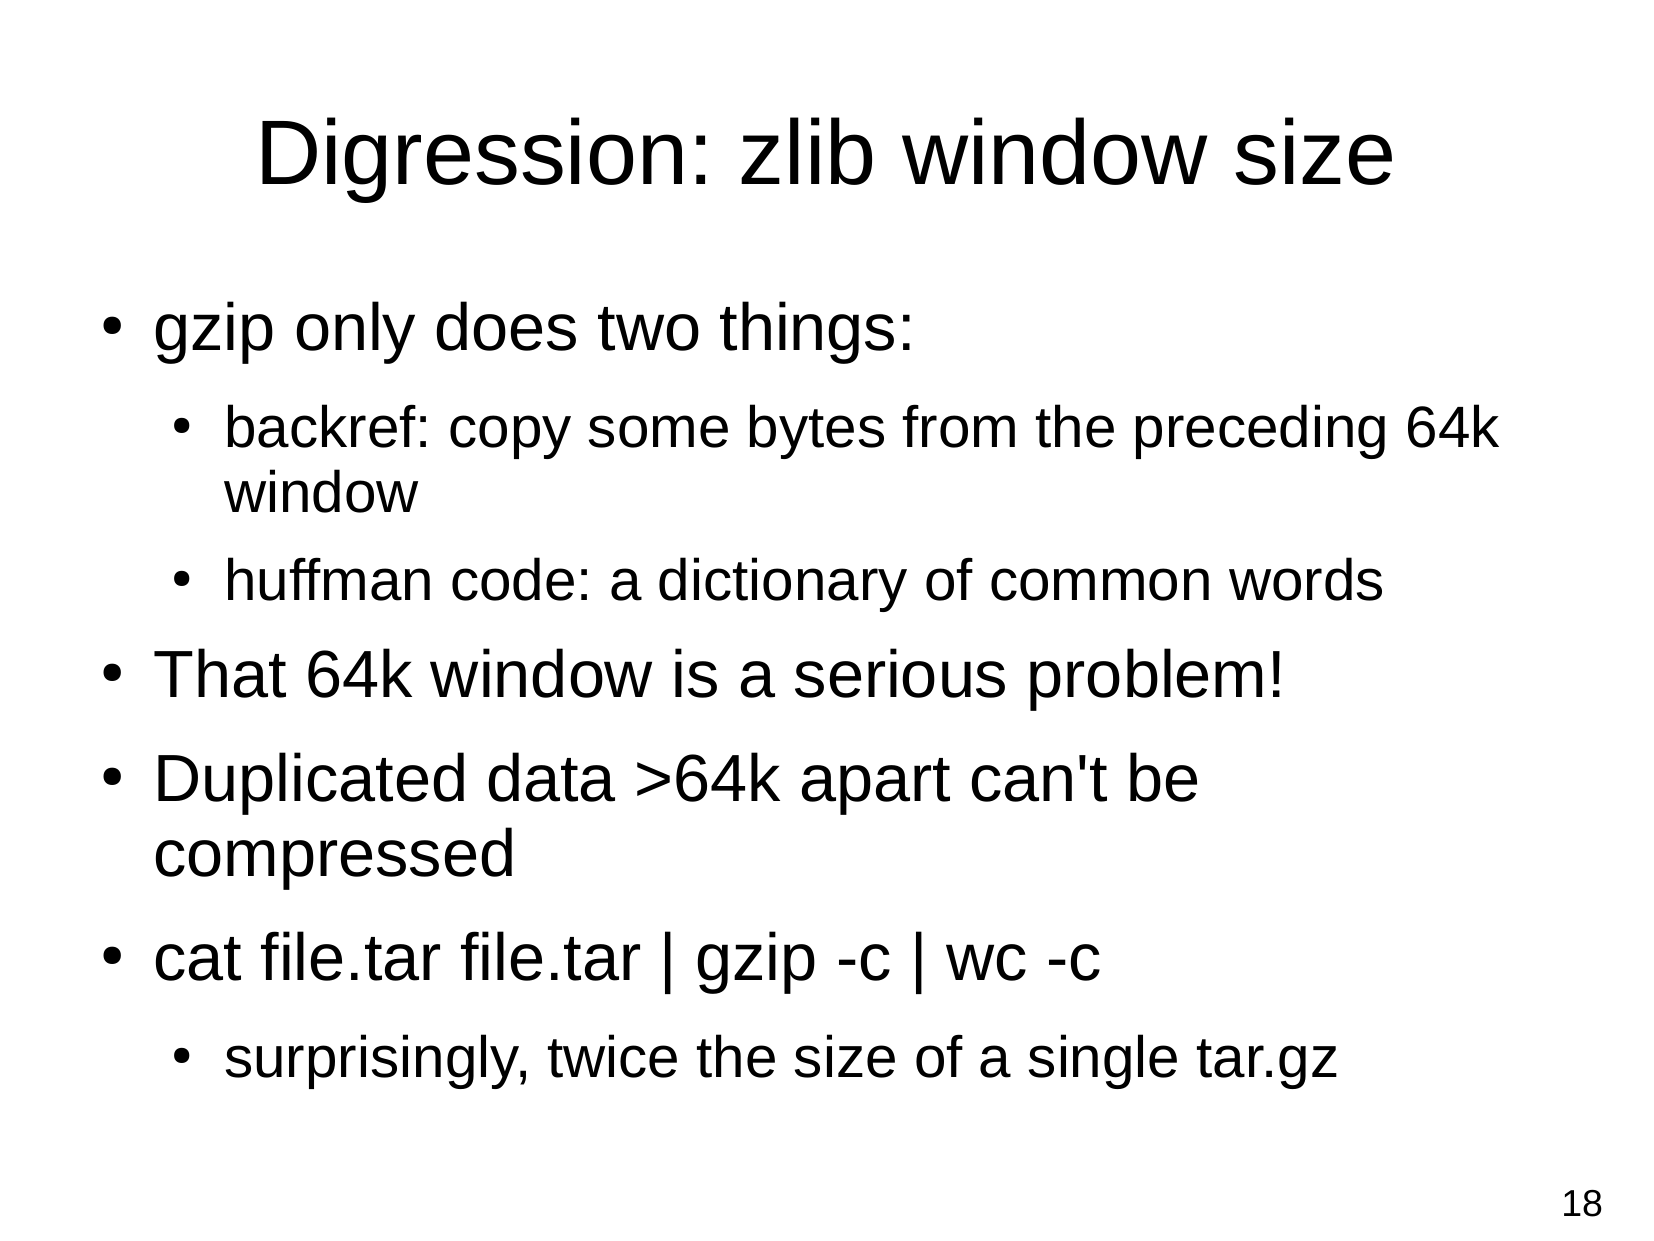

# Digression: zlib window size
gzip only does two things:
backref: copy some bytes from the preceding 64k window
huffman code: a dictionary of common words
That 64k window is a serious problem!
Duplicated data >64k apart can't be compressed
cat file.tar file.tar | gzip -c | wc -c
surprisingly, twice the size of a single tar.gz
18